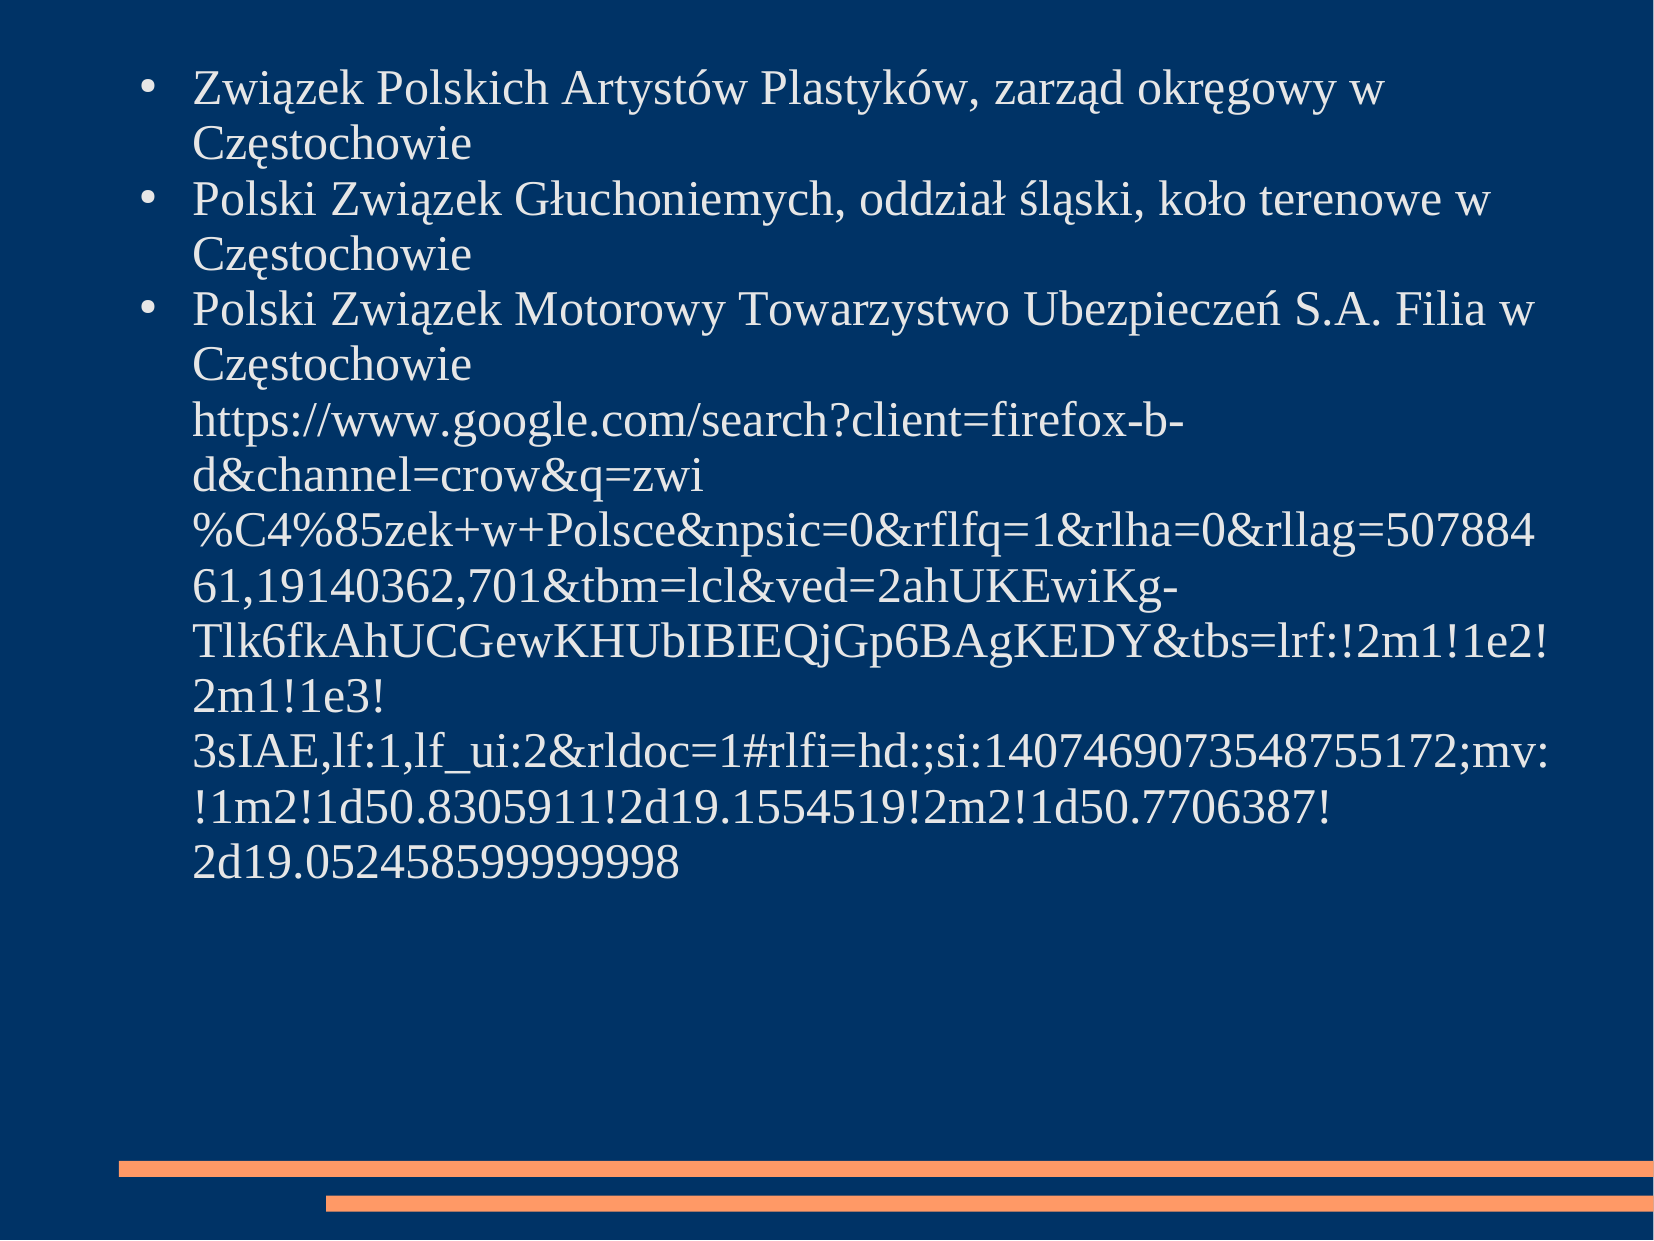

# Związek Polskich Artystów Plastyków, zarząd okręgowy w Częstochowie
Polski Związek Głuchoniemych, oddział śląski, koło terenowe w Częstochowie
Polski Związek Motorowy Towarzystwo Ubezpieczeń S.A. Filia w Częstochowie
https://www.google.com/search?client=firefox-b-d&channel=crow&q=zwi%C4%85zek+w+Polsce&npsic=0&rflfq=1&rlha=0&rllag=50788461,19140362,701&tbm=lcl&ved=2ahUKEwiKg-Tlk6fkAhUCGewKHUbIBIEQjGp6BAgKEDY&tbs=lrf:!2m1!1e2!2m1!1e3!3sIAE,lf:1,lf_ui:2&rldoc=1#rlfi=hd:;si:1407469073548755172;mv:!1m2!1d50.8305911!2d19.1554519!2m2!1d50.7706387!2d19.052458599999998